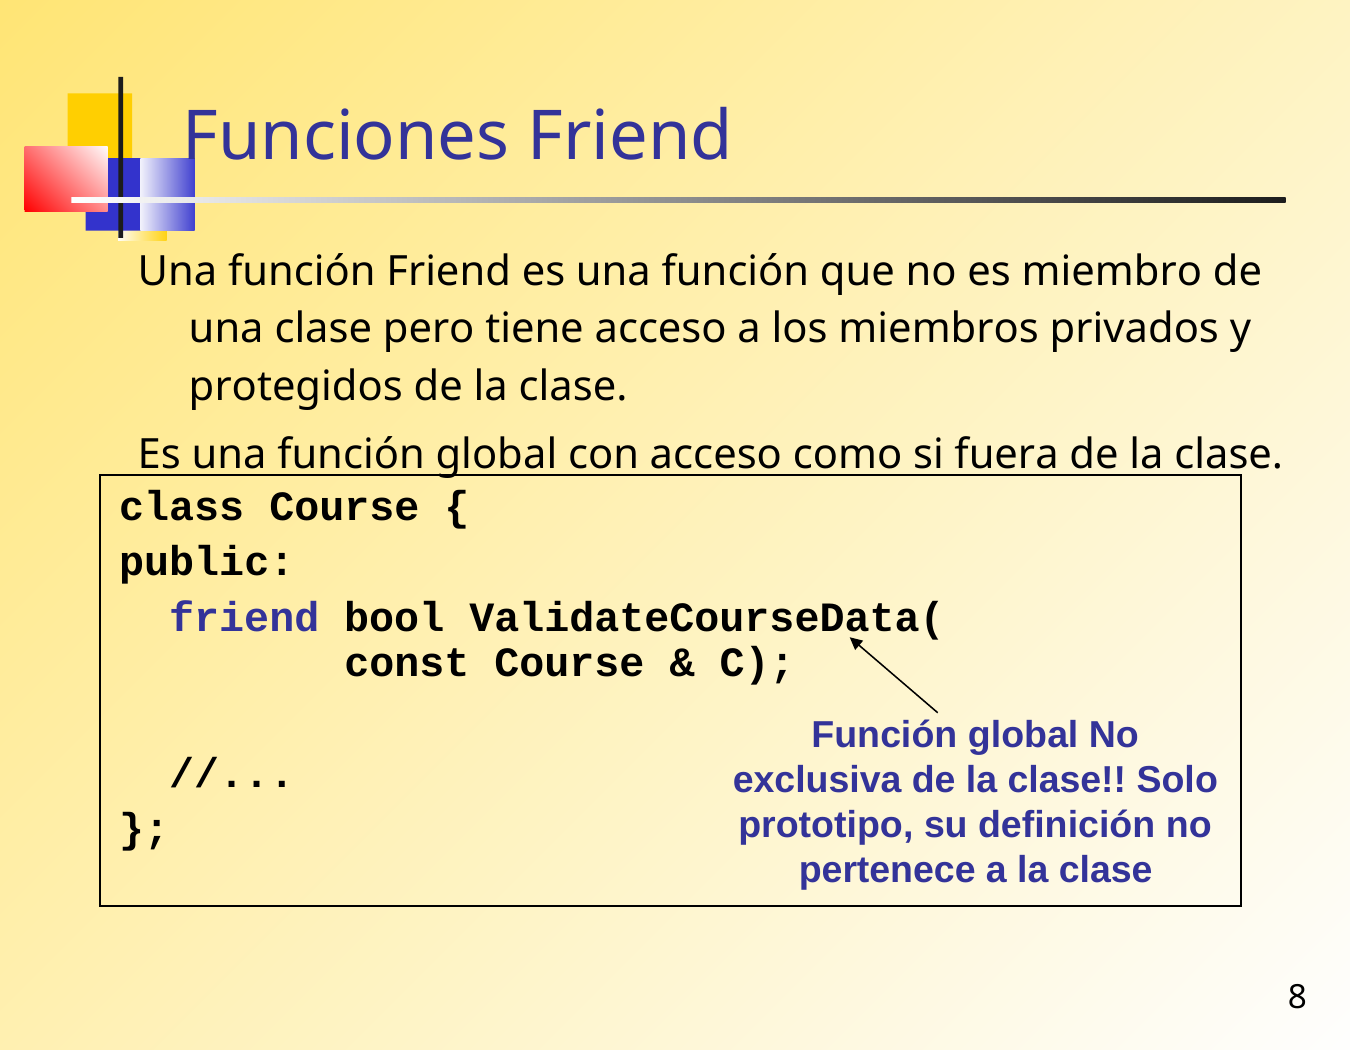

# Funciones Friend
Una función Friend es una función que no es miembro de una clase pero tiene acceso a los miembros privados y protegidos de la clase.
Es una función global con acceso como si fuera de la clase.
class Course {
public:
 friend bool ValidateCourseData(
 const Course & C);
 //...
};
Función global No exclusiva de la clase!! Solo prototipo, su definición no pertenece a la clase
8